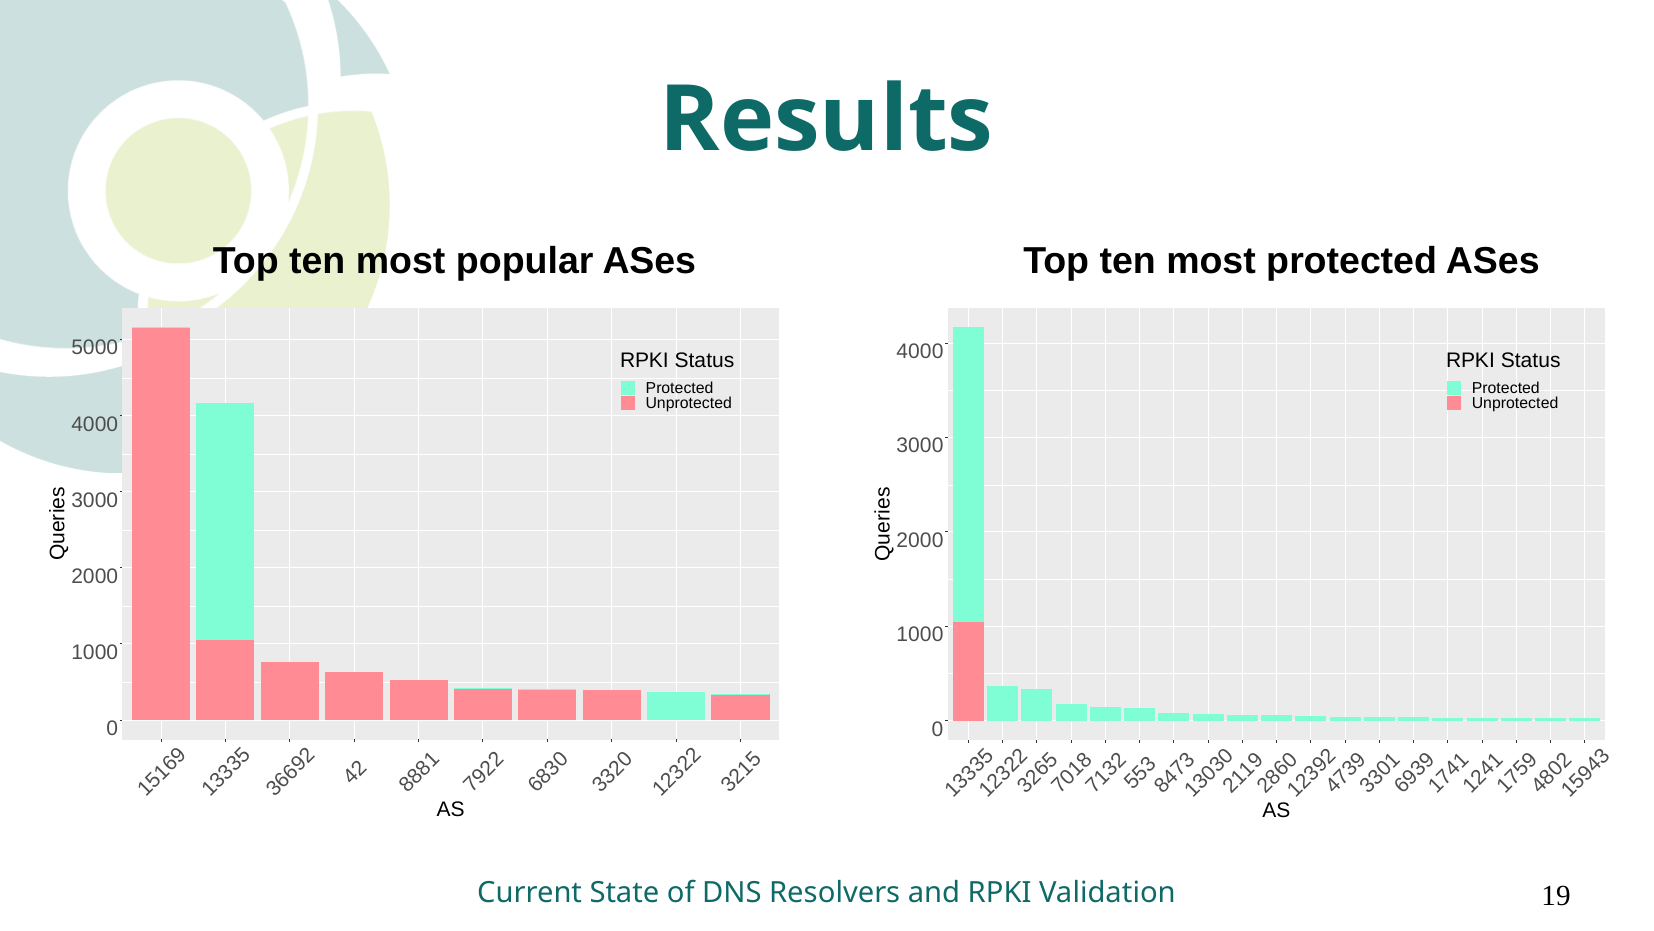

# Results
Top ten most popular ASes
Top ten most protected ASes
Current State of DNS Resolvers and RPKI Validation
19